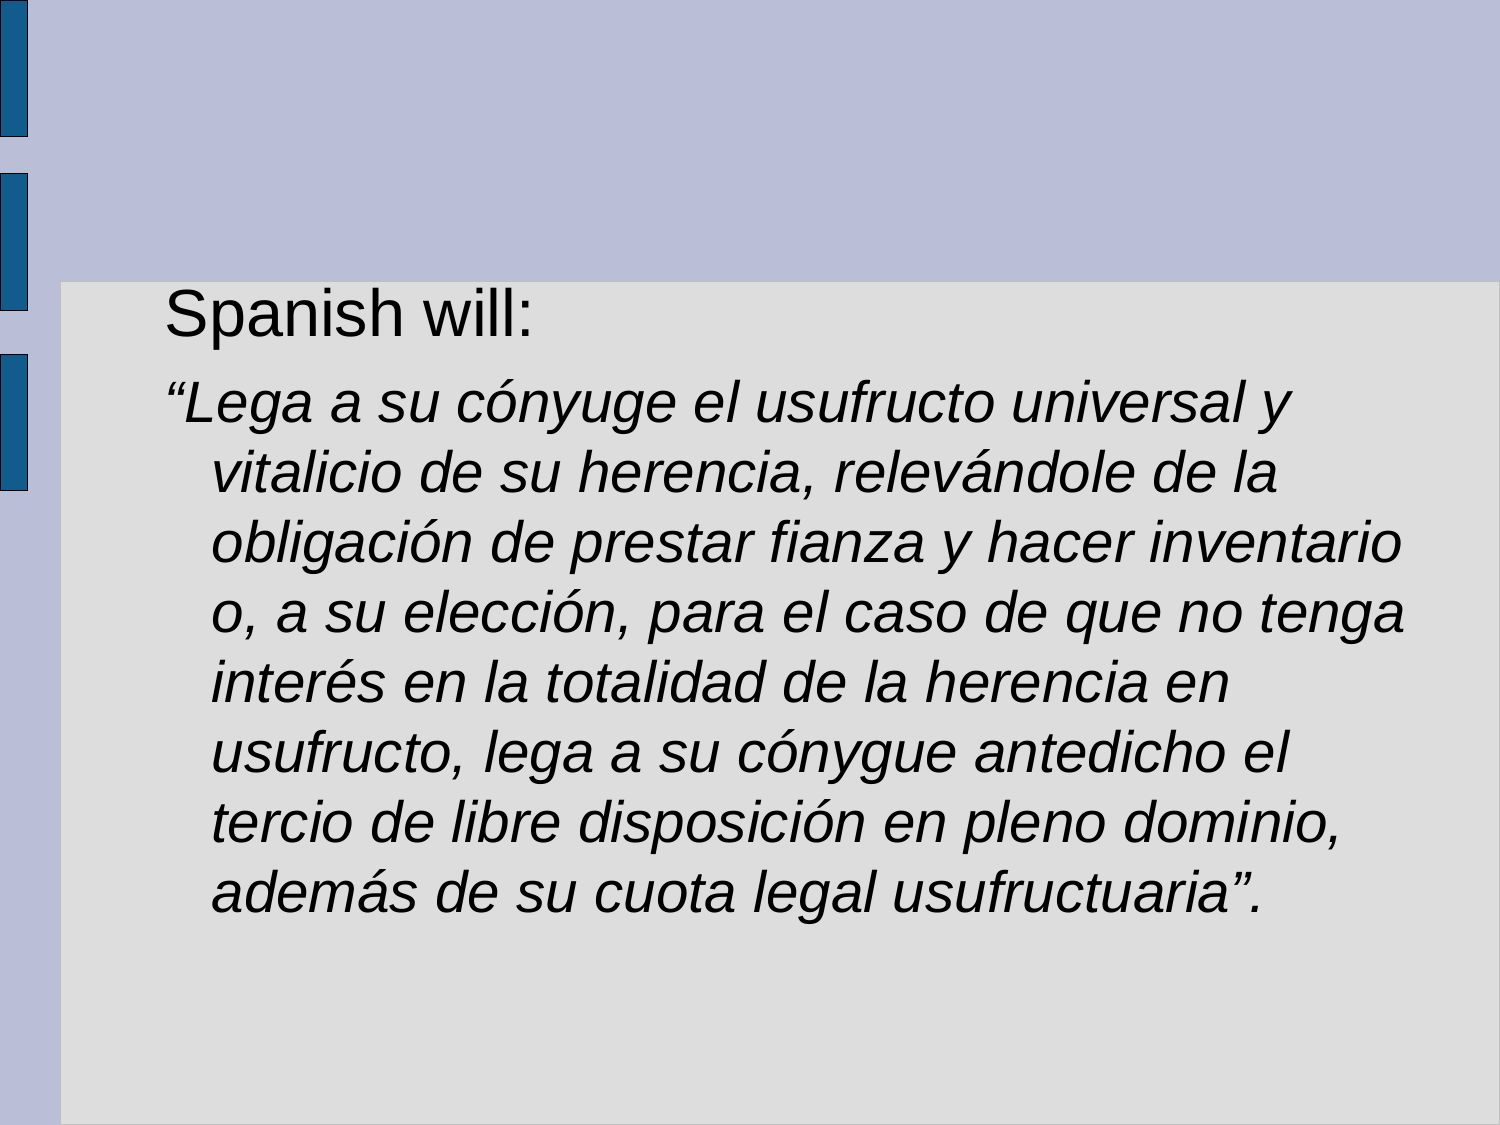

#
Spanish will:
“Lega a su cónyuge el usufructo universal y vitalicio de su herencia, relevándole de la obligación de prestar fianza y hacer inventario o, a su elección, para el caso de que no tenga interés en la totalidad de la herencia en usufructo, lega a su cónygue antedicho el tercio de libre disposición en pleno dominio, además de su cuota legal usufructuaria”.